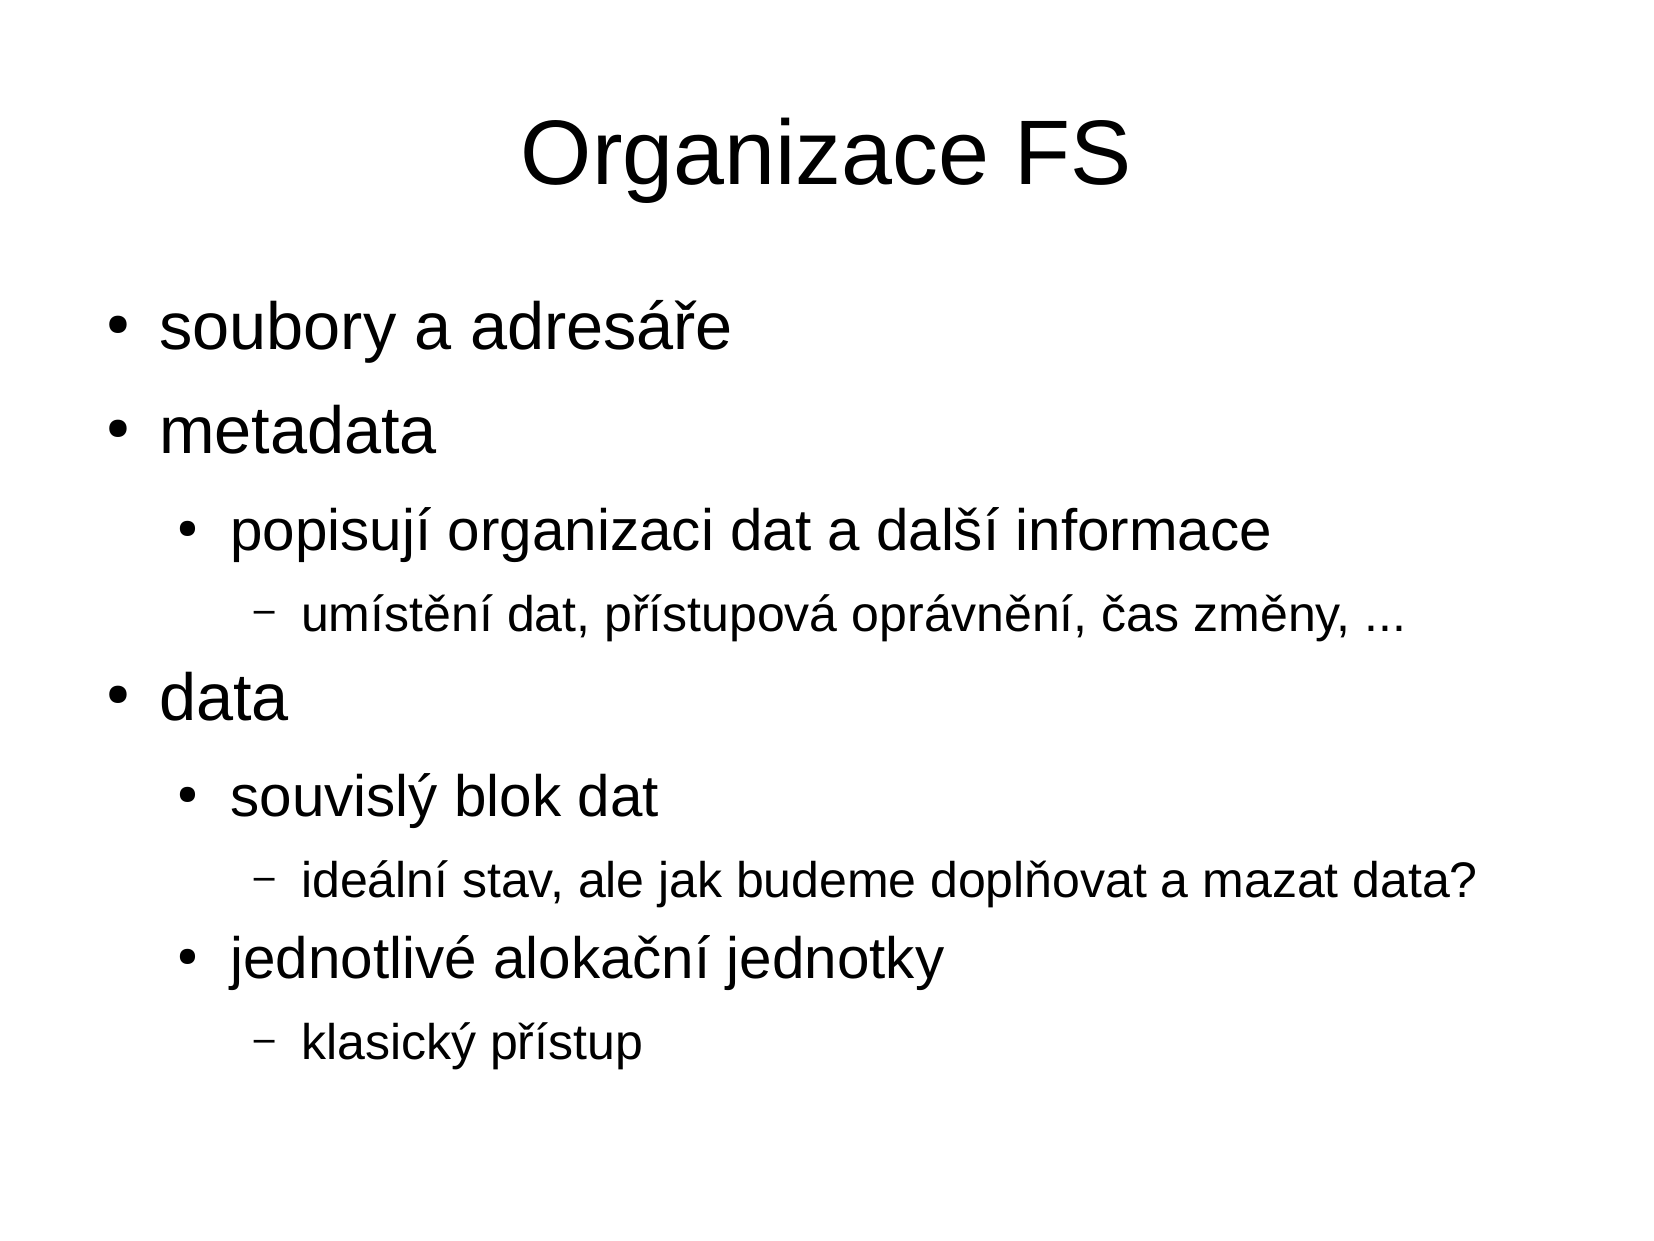

# Organizace FS
soubory a adresáře
metadata
popisují organizaci dat a další informace
umístění dat, přístupová oprávnění, čas změny, ...
data
souvislý blok dat
ideální stav, ale jak budeme doplňovat a mazat data?
jednotlivé alokační jednotky
klasický přístup